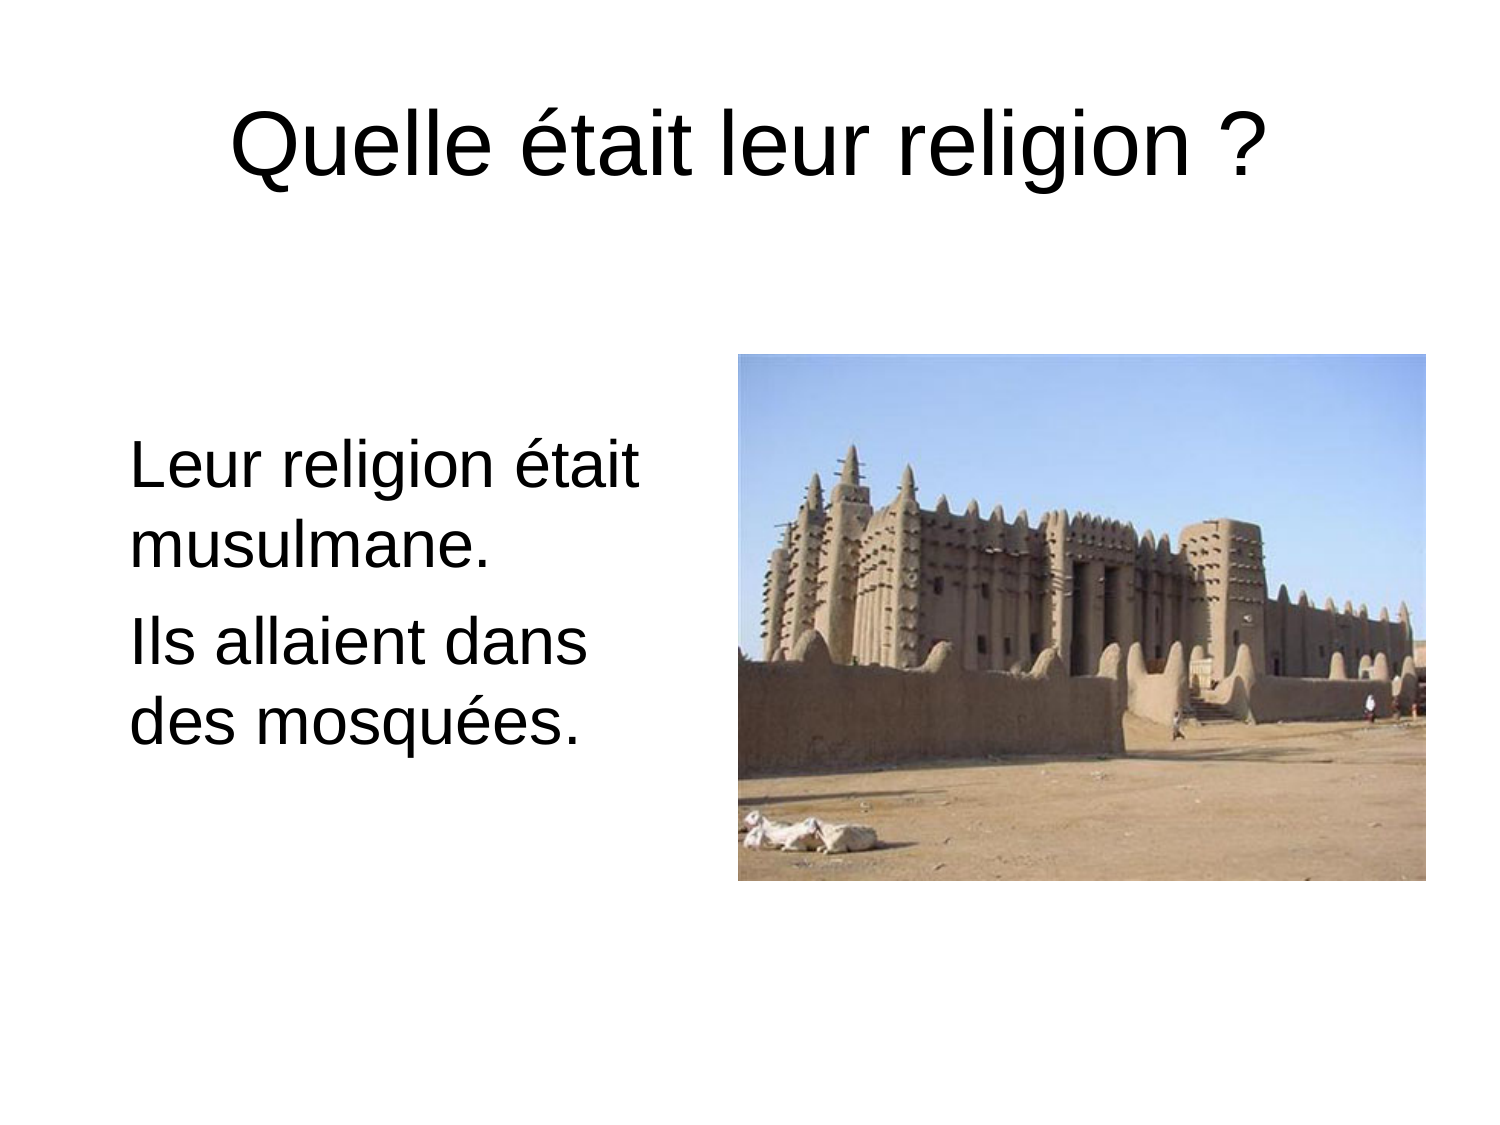

# Quelle était leur religion ?
Leur religion était musulmane.
Ils allaient dans des mosquées.